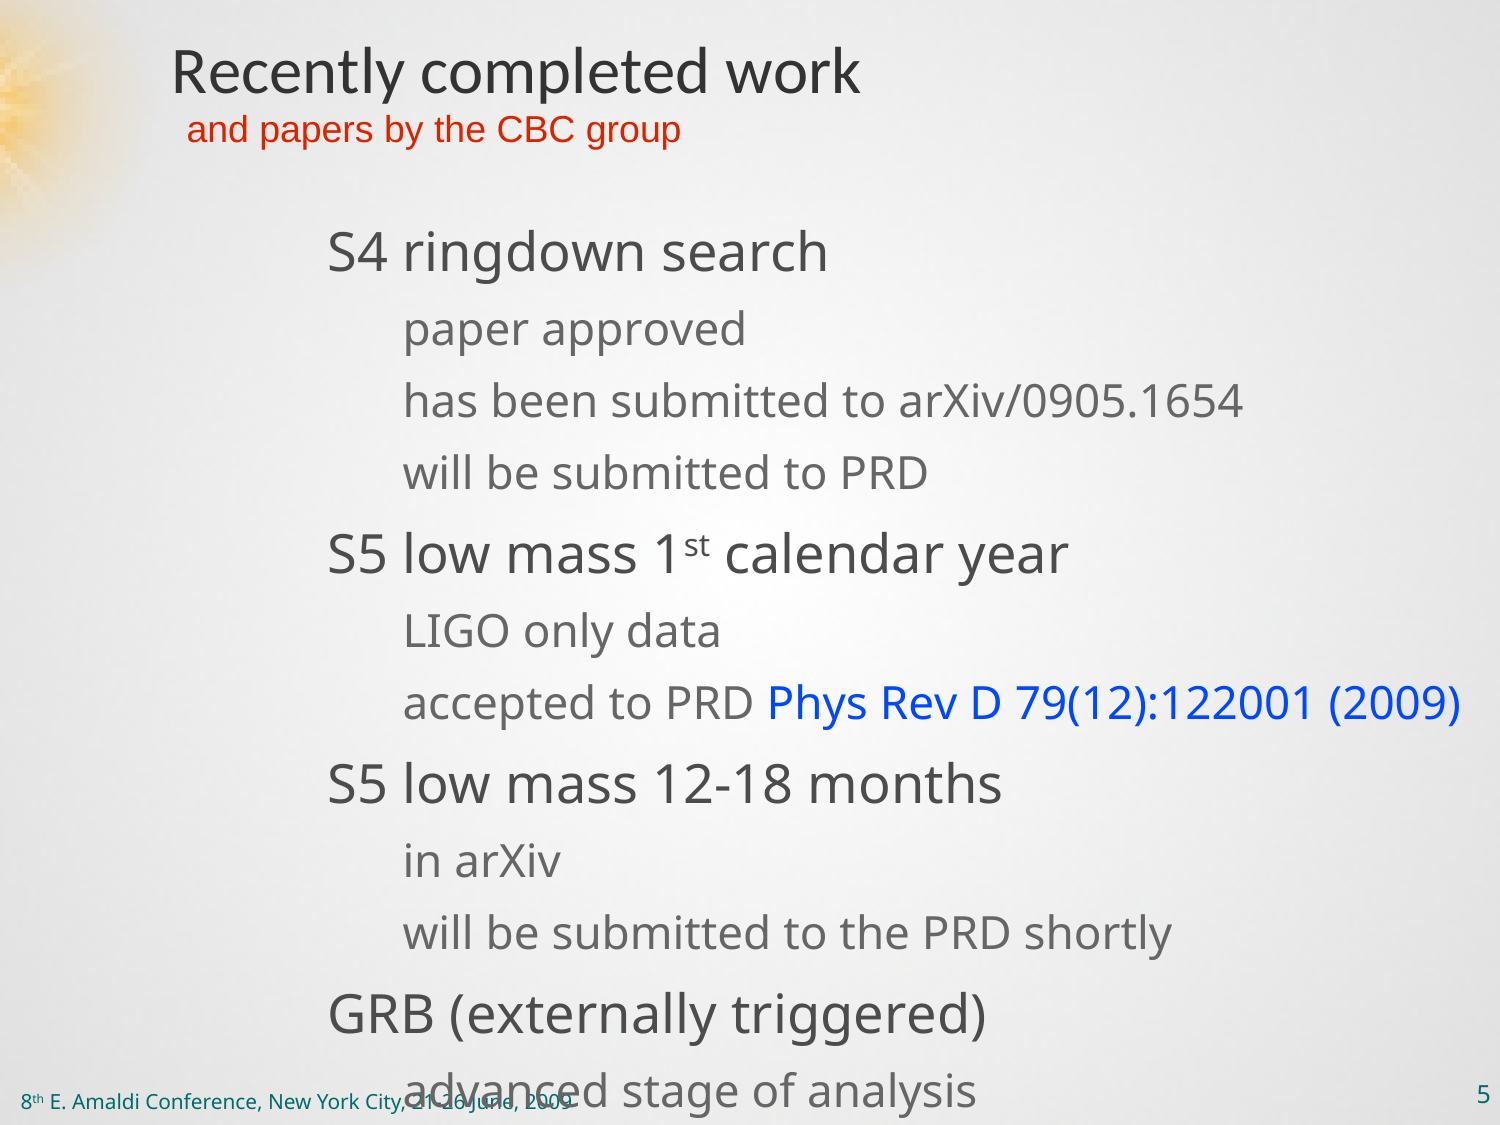

# Recently completed work
and papers by the CBC group
S4 ringdown search
paper approved
has been submitted to arXiv/0905.1654
will be submitted to PRD
S5 low mass 1st calendar year
LIGO only data
accepted to PRD Phys Rev D 79(12):122001 (2009)
S5 low mass 12-18 months
in arXiv
will be submitted to the PRD shortly
GRB (externally triggered)
advanced stage of analysis